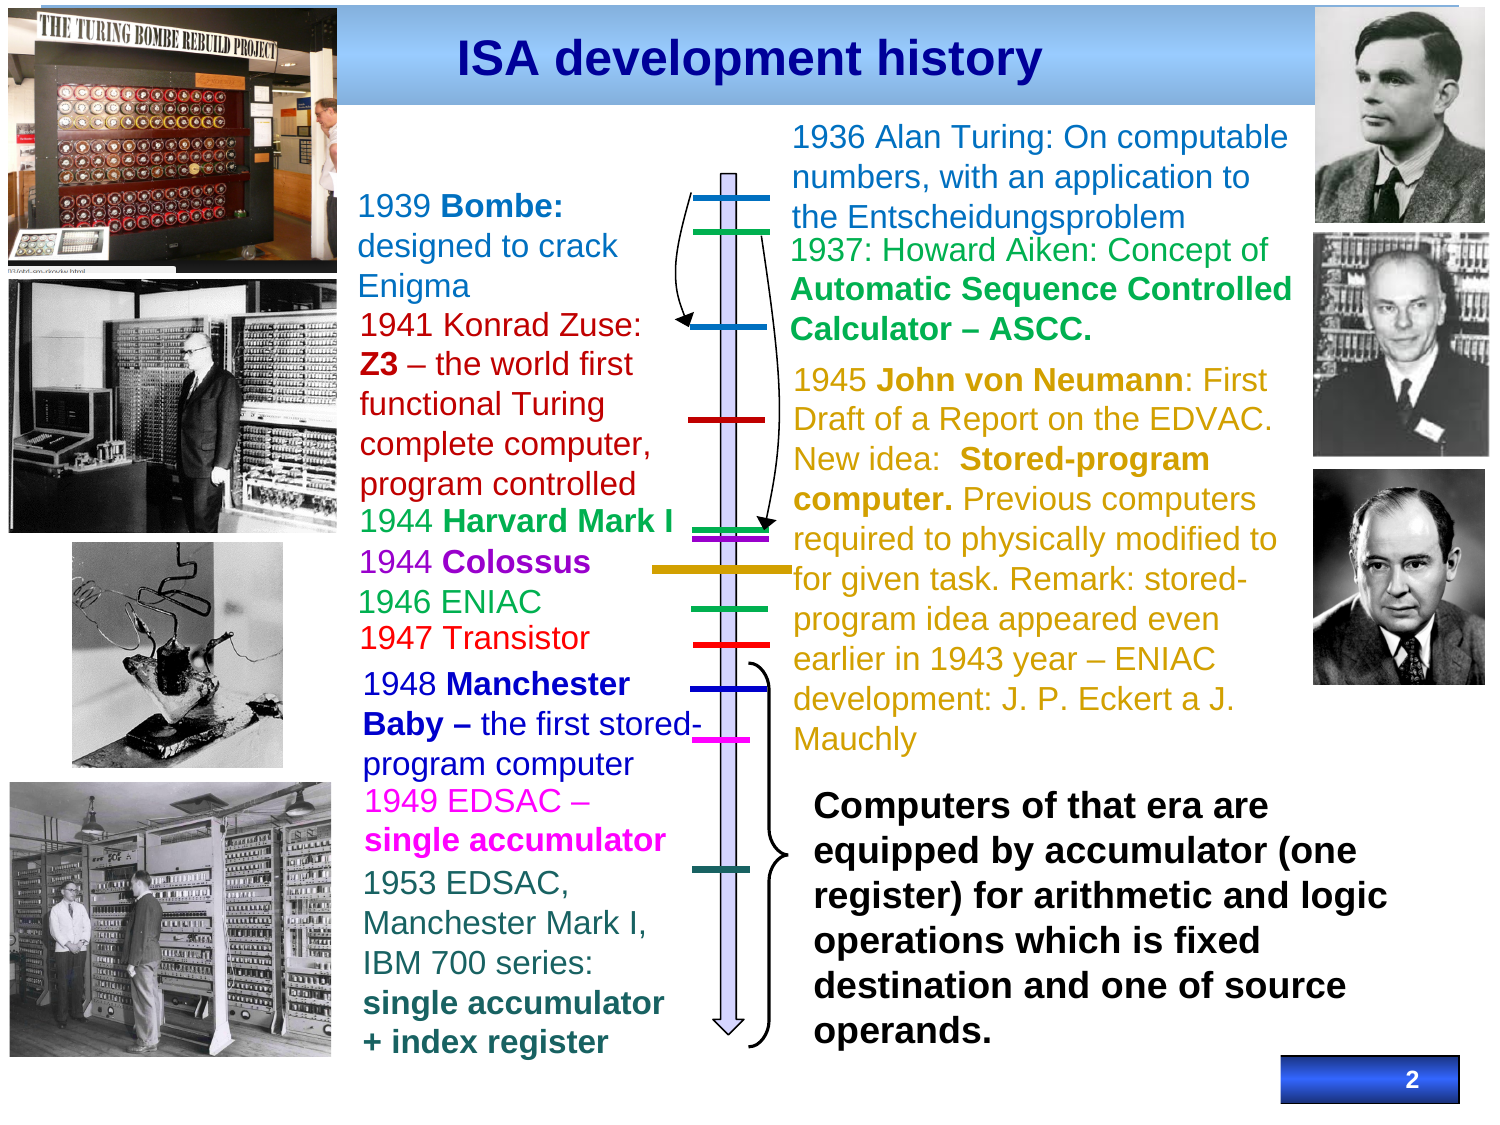

# ISA development history
1936 Alan Turing: On computable numbers, with an application to the Entscheidungsproblem
1939 Bombe: designed to crack Enigma
1937: Howard Aiken: Concept of Automatic Sequence Controlled Calculator – ASCC.
1941 Konrad Zuse: Z3 – the world first functional Turing complete computer, program controlled
1945 John von Neumann: First Draft of a Report on the EDVAC. New idea: Stored-program computer. Previous computers required to physically modified to for given task. Remark: stored-program idea appeared even earlier in 1943 year – ENIAC development: J. P. Eckert a J. Mauchly
1944 Harvard Mark I
1944 Colossus
1946 ENIAC
1947 Transistor
1948 Manchester Baby – the first stored-program computer
1949 EDSAC – single accumulator
Computers of that era are equipped by accumulator (one register) for arithmetic and logic operations which is fixed destination and one of source operands.
1953 EDSAC, Manchester Mark I, IBM 700 series: single accumulator
+ index register